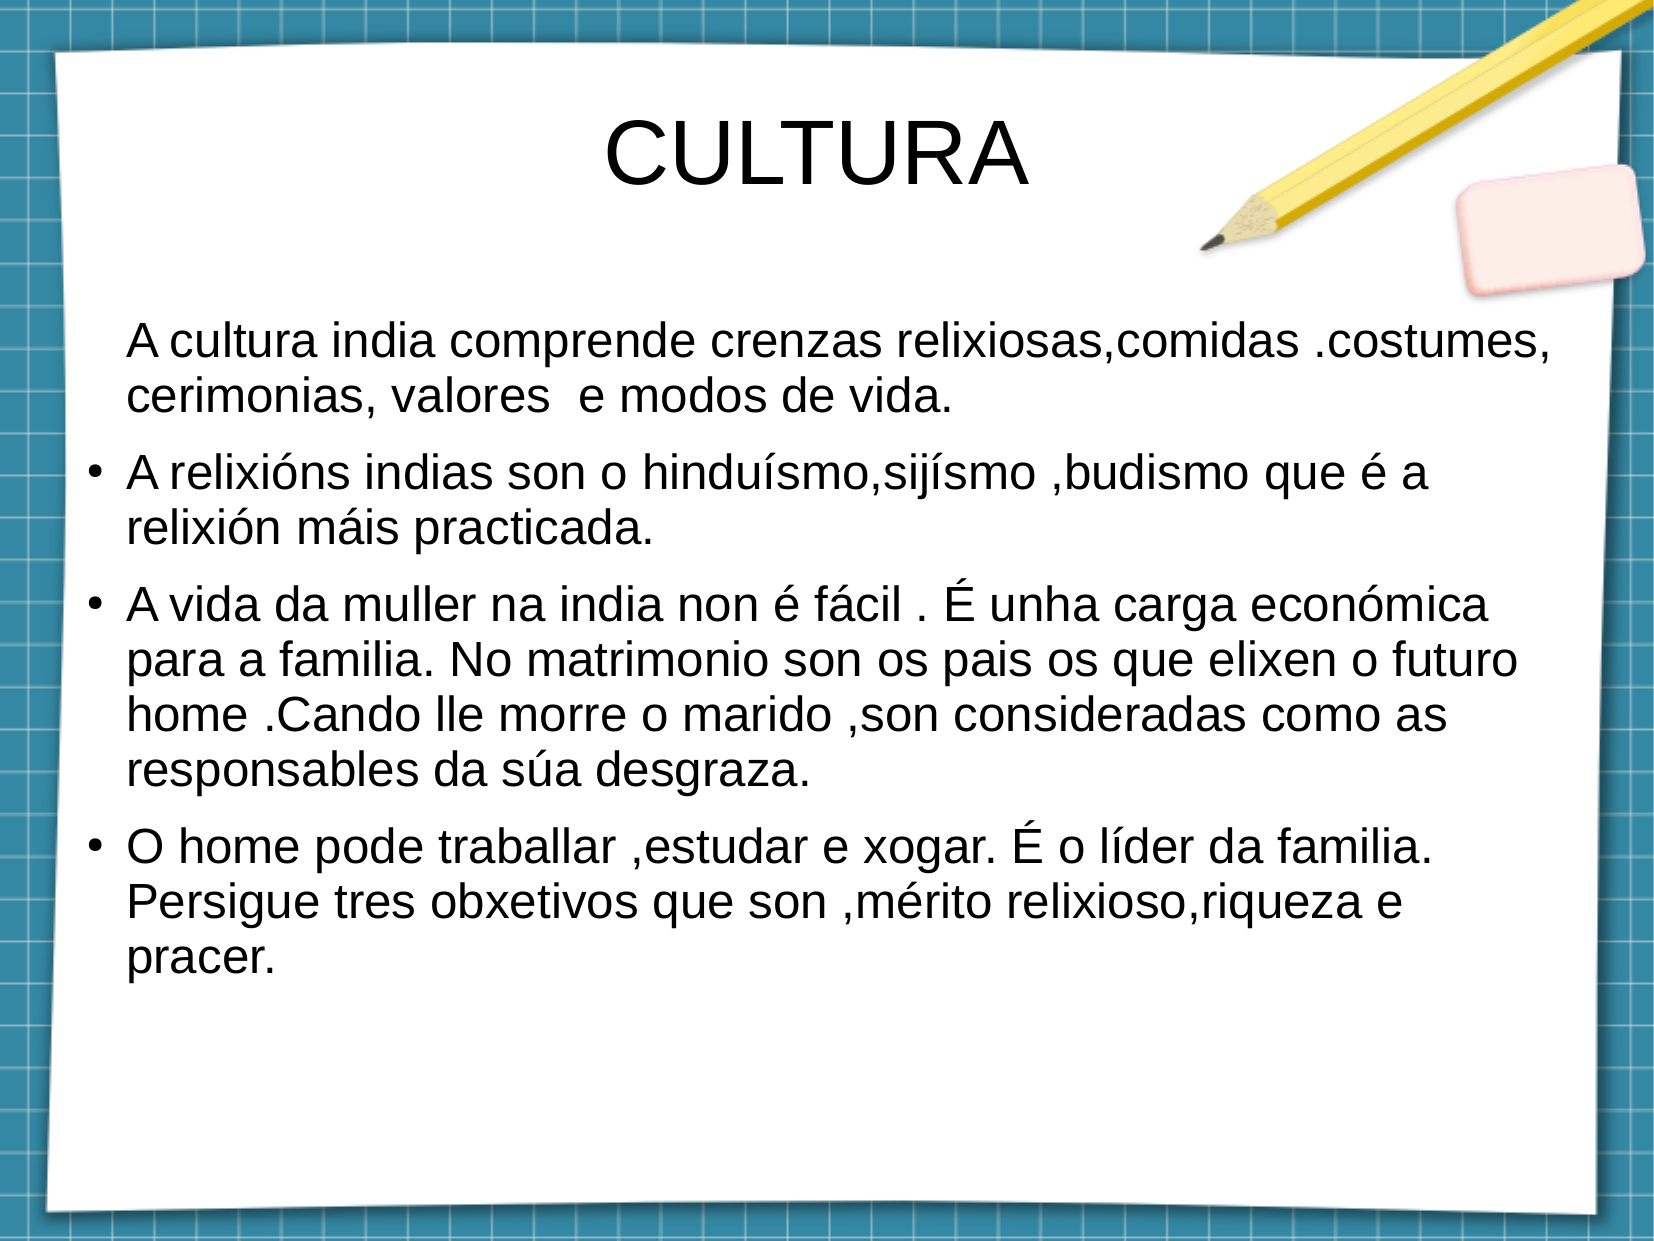

# CULTURA
A cultura india comprende crenzas relixiosas,comidas .costumes, cerimonias, valores e modos de vida.
A relixións indias son o hinduísmo,sijísmo ,budismo que é a relixión máis practicada.
A vida da muller na india non é fácil . É unha carga económica para a familia. No matrimonio son os pais os que elixen o futuro home .Cando lle morre o marido ,son consideradas como as responsables da súa desgraza.
O home pode traballar ,estudar e xogar. É o líder da familia. Persigue tres obxetivos que son ,mérito relixioso,riqueza e pracer.